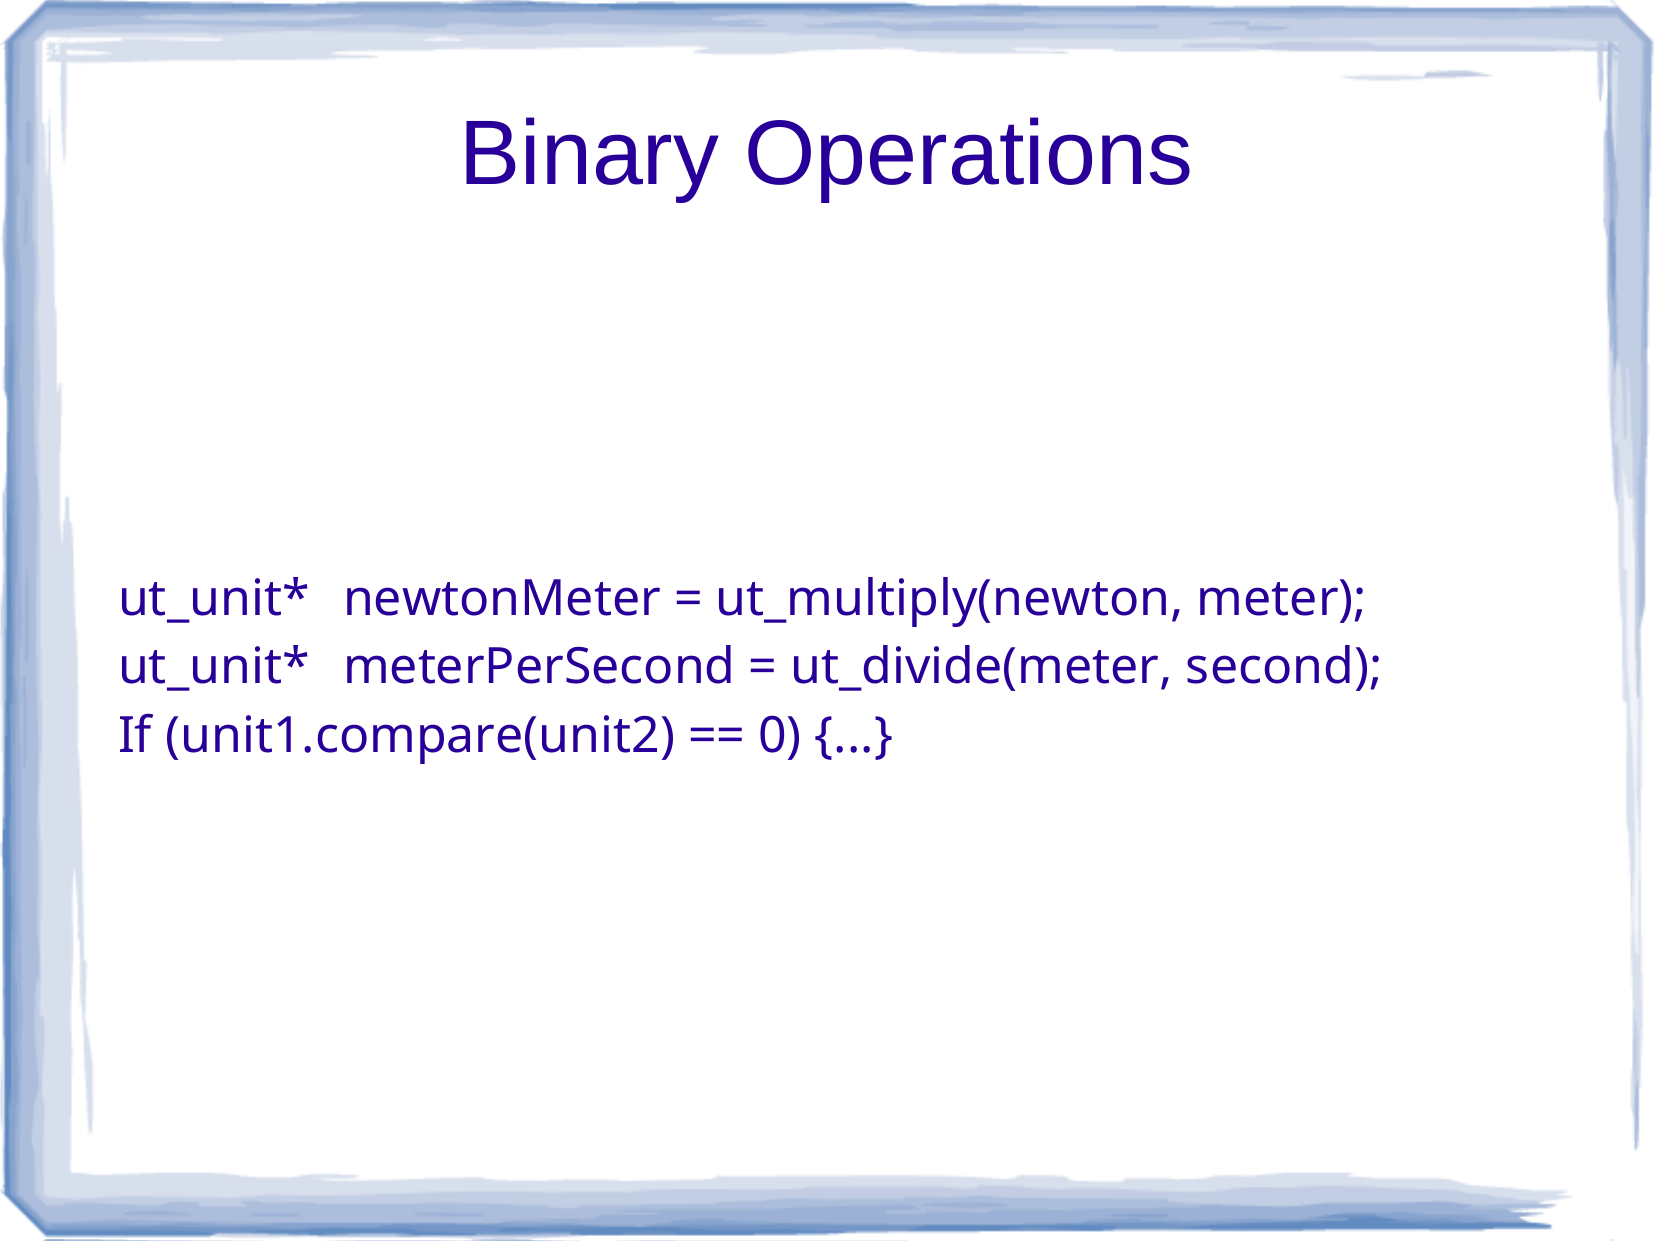

# Binary Operations
ut_unit*	newtonMeter = ut_multiply(newton, meter);
ut_unit*	meterPerSecond = ut_divide(meter, second);
If (unit1.compare(unit2) == 0) {...}